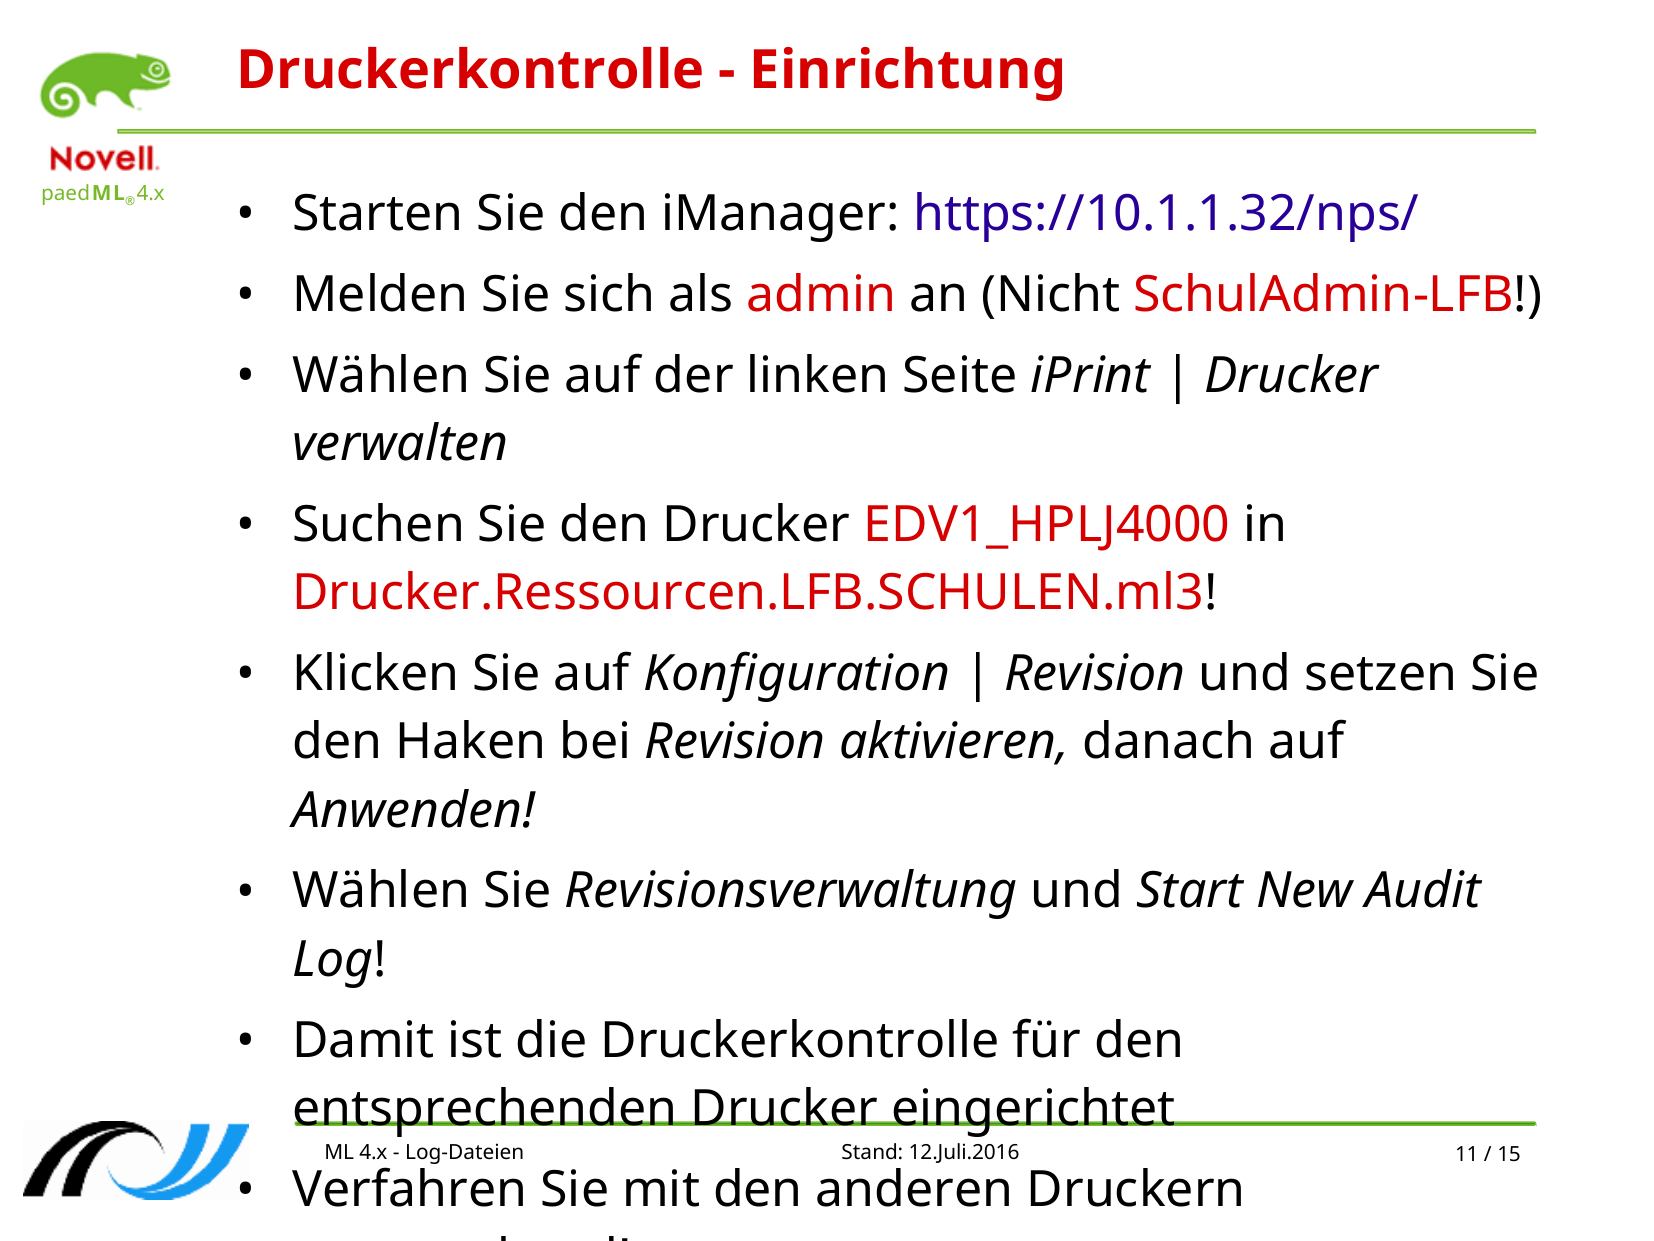

# Druckerkontrolle - Einrichtung
Starten Sie den iManager: https://10.1.1.32/nps/
Melden Sie sich als admin an (Nicht SchulAdmin-LFB!)
Wählen Sie auf der linken Seite iPrint | Drucker verwalten
Suchen Sie den Drucker EDV1_HPLJ4000 in
Drucker.Ressourcen.LFB.SCHULEN.ml3!
Klicken Sie auf Konfiguration | Revision und setzen Sie den Haken bei Revision aktivieren, danach auf Anwenden!
Wählen Sie Revisionsverwaltung und Start New Audit Log!
Damit ist die Druckerkontrolle für den entsprechenden Drucker eingerichtet
Verfahren Sie mit den anderen Druckern entsprechend!
ML 4.x - Log-Dateien
12.Juli.2016
11